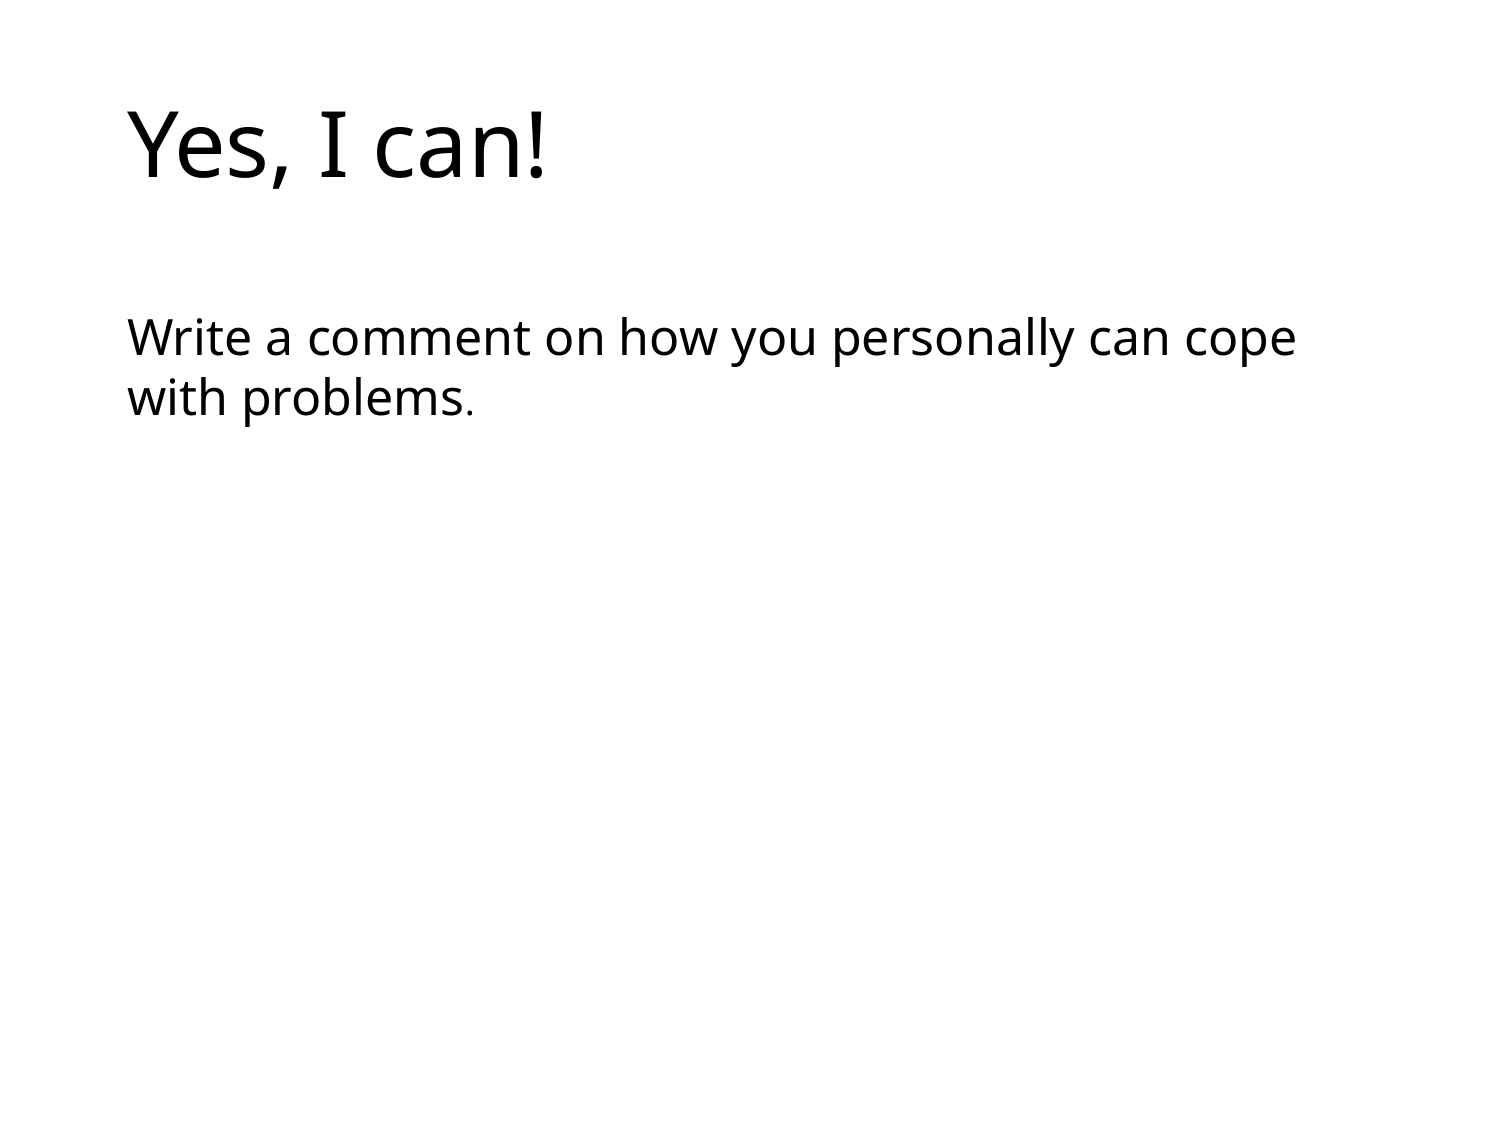

Yes, I can!
Write a comment on how you personally can cope with problems.